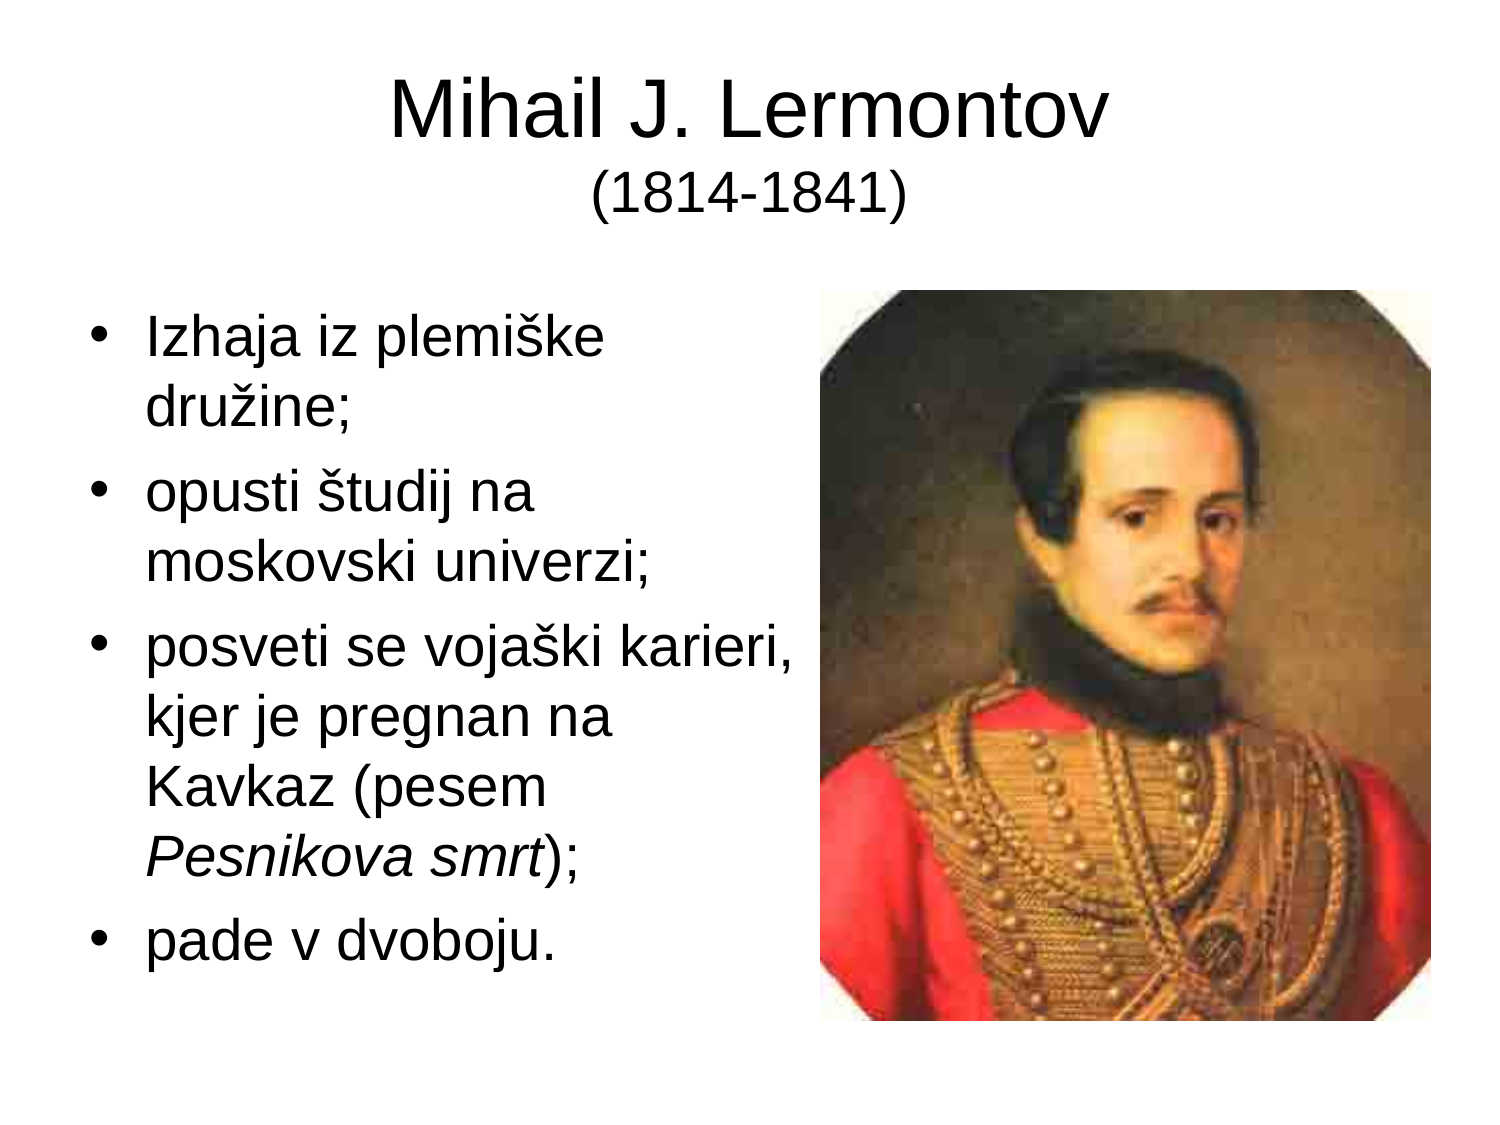

# Mihail J. Lermontov (1814-1841)
Izhaja iz plemiške družine;
opusti študij na moskovski univerzi;
posveti se vojaški karieri, kjer je pregnan na Kavkaz (pesem Pesnikova smrt);
pade v dvoboju.